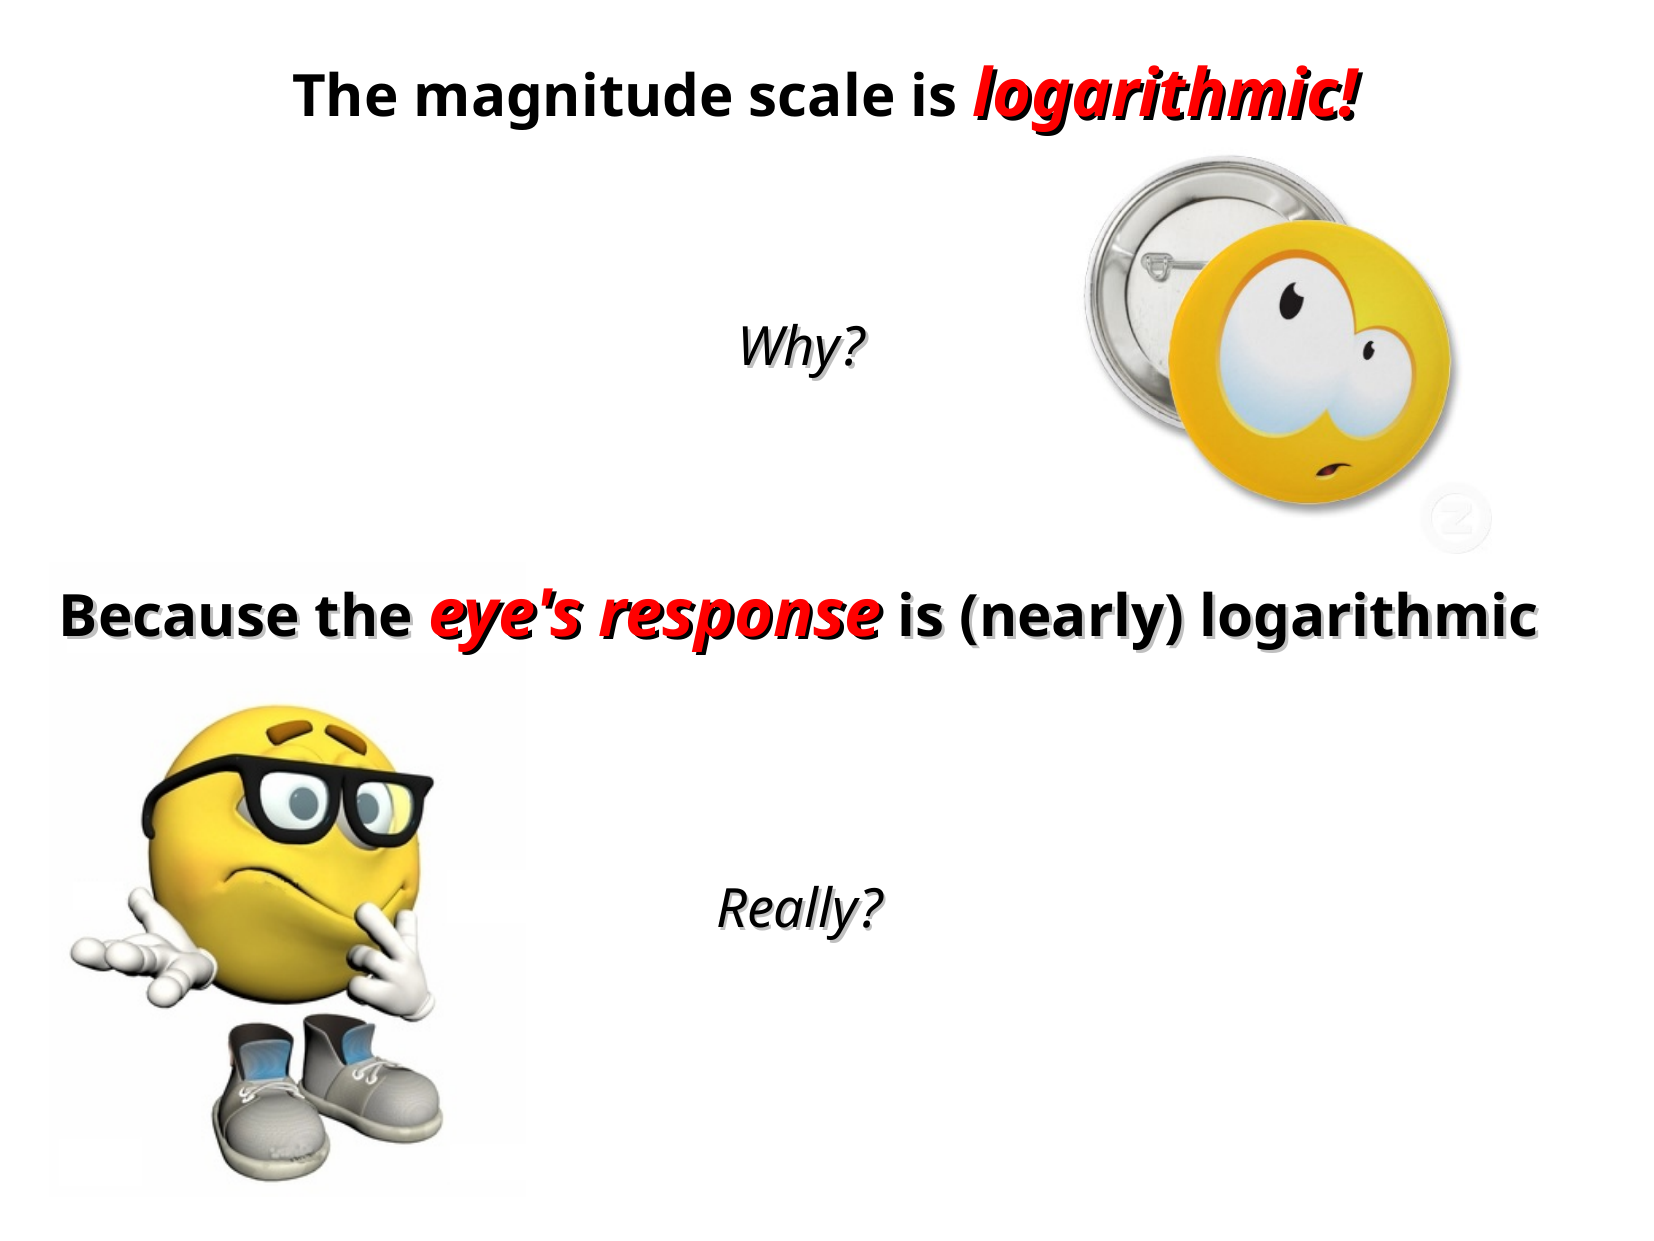

The magnitude scale is logarithmic!
Why?
Because the eye's response is (nearly) logarithmic
Really?